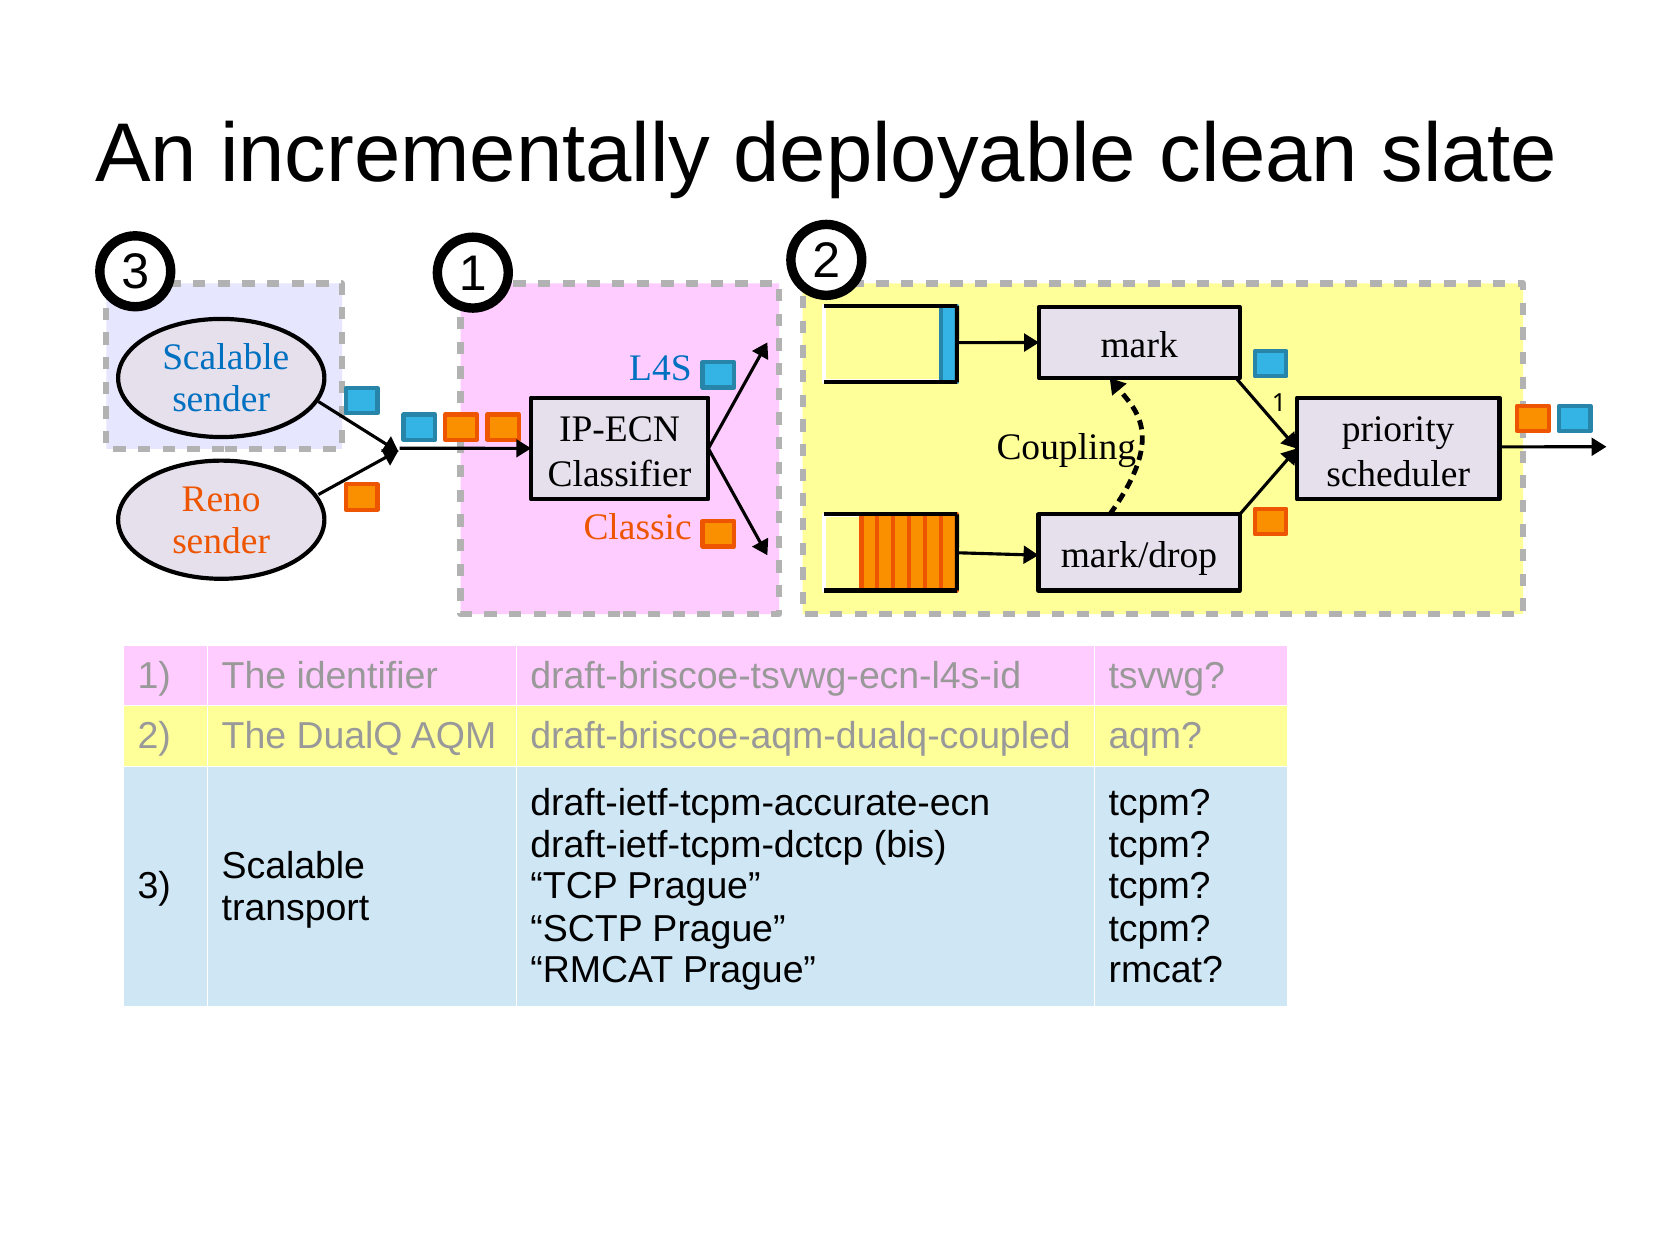

# An incrementally deployable clean slate
2
3
1
mark
 Scalable
sender
 L4S
1
IP-ECN
Classifier
priority scheduler
Coupling
Reno
sender
Classic
mark/drop
| 1) | The identifier | draft-briscoe-tsvwg-ecn-l4s-id | tsvwg? |
| --- | --- | --- | --- |
| 2) | The DualQ AQM | draft-briscoe-aqm-dualq-coupled | aqm? |
| 3) | Scalable transport | draft-ietf-tcpm-accurate-ecn draft-ietf-tcpm-dctcp (bis) “TCP Prague” “SCTP Prague” “RMCAT Prague” | tcpm? tcpm? tcpm? tcpm? rmcat? |